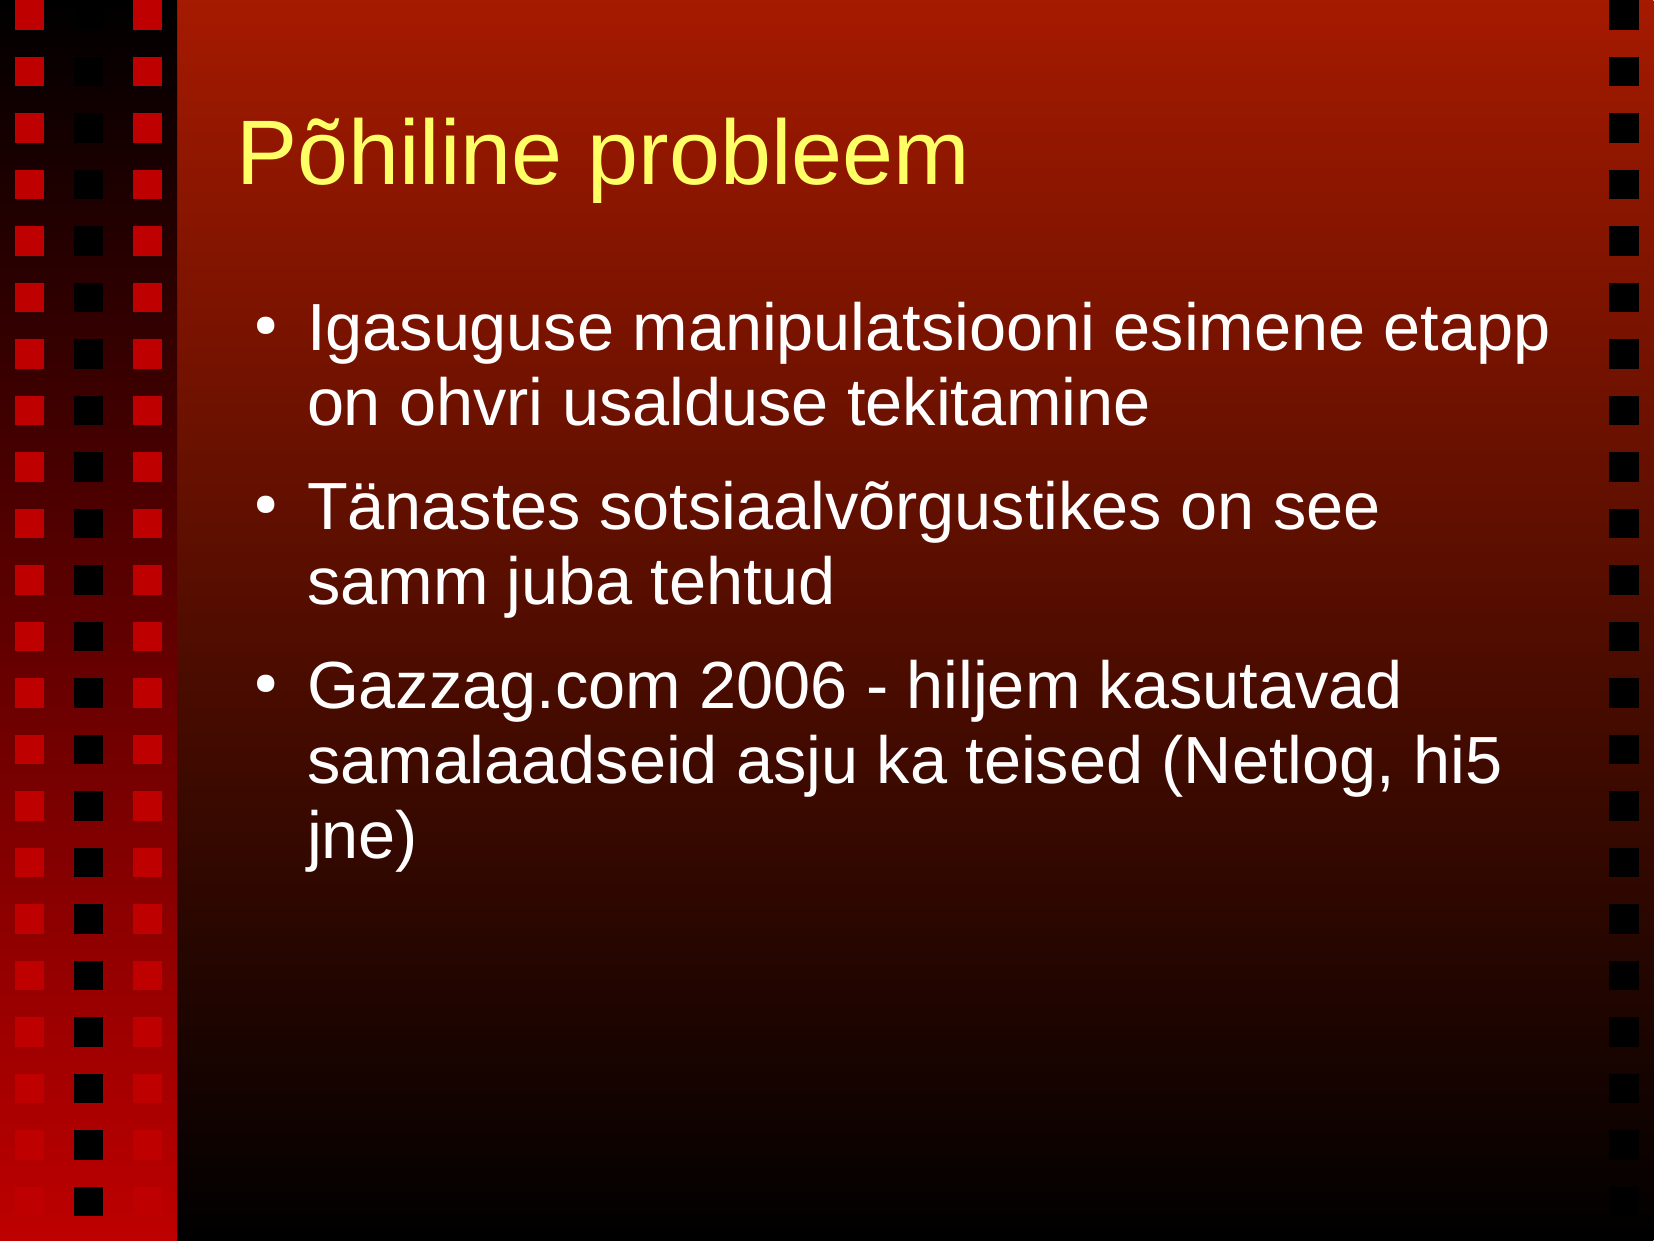

# Põhiline probleem
Igasuguse manipulatsiooni esimene etapp on ohvri usalduse tekitamine
Tänastes sotsiaalvõrgustikes on see samm juba tehtud
Gazzag.com 2006 - hiljem kasutavad samalaadseid asju ka teised (Netlog, hi5 jne)